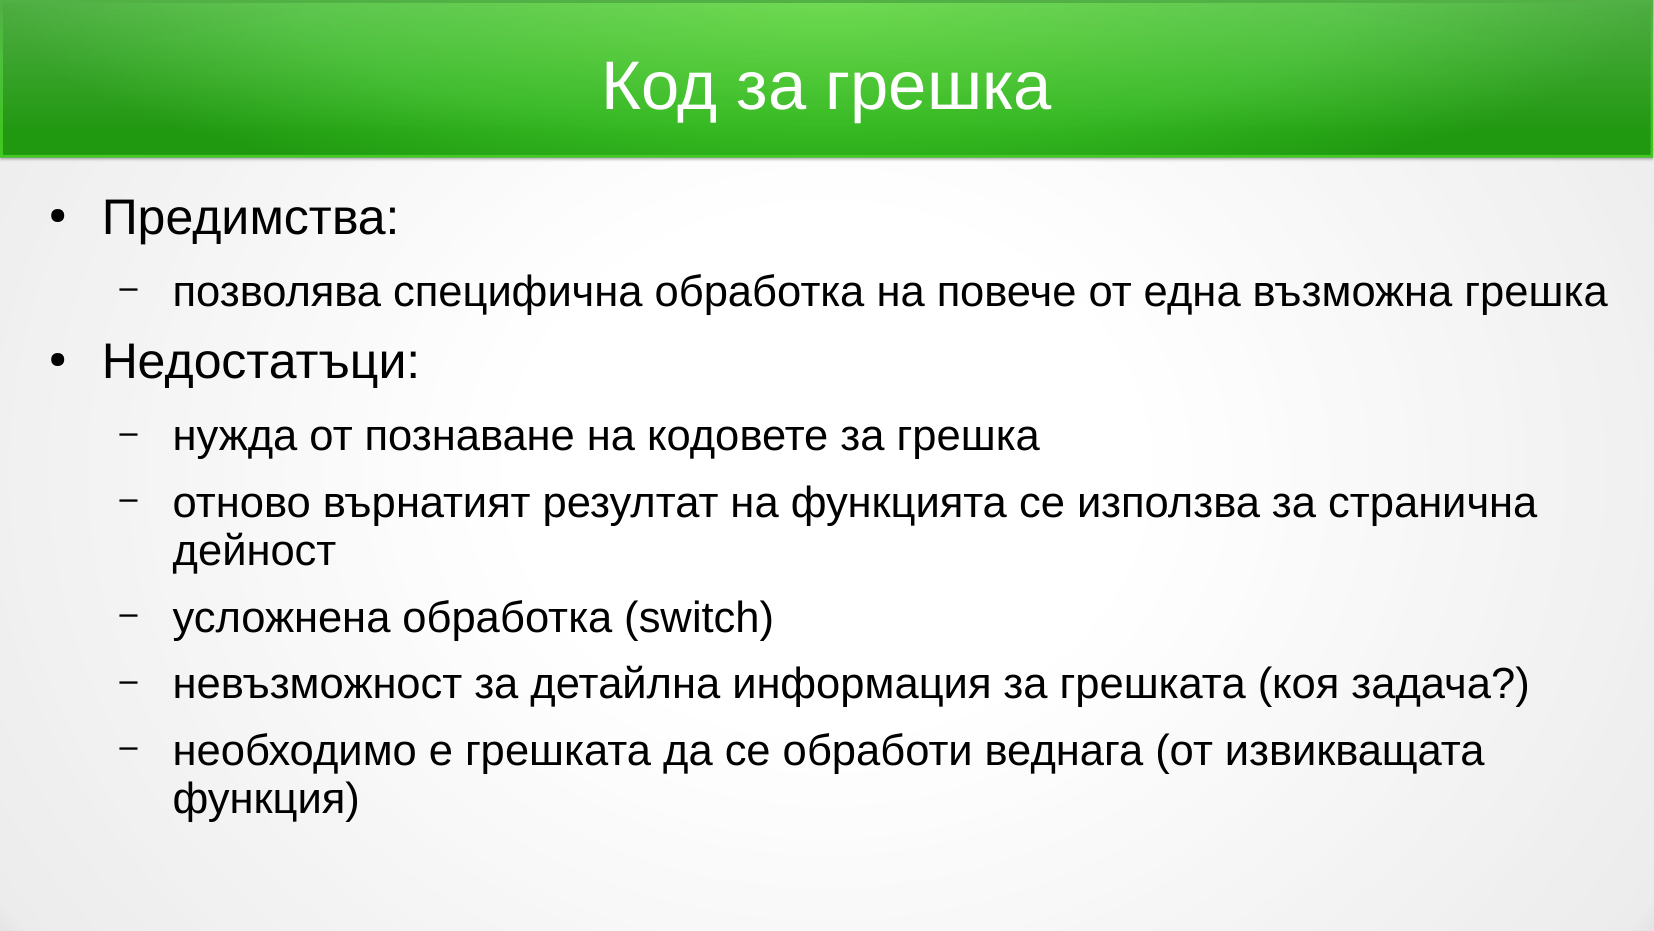

# Код за грешка
Предимства:
позволява специфична обработка на повече от една възможна грешка
Недостатъци:
нужда от познаване на кодовете за грешка
отново върнатият резултат на функцията се използва за странична дейност
усложнена обработка (switch)
невъзможност за детайлна информация за грешката (коя задача?)
необходимо е грешката да се обработи веднага (от извикващата функция)